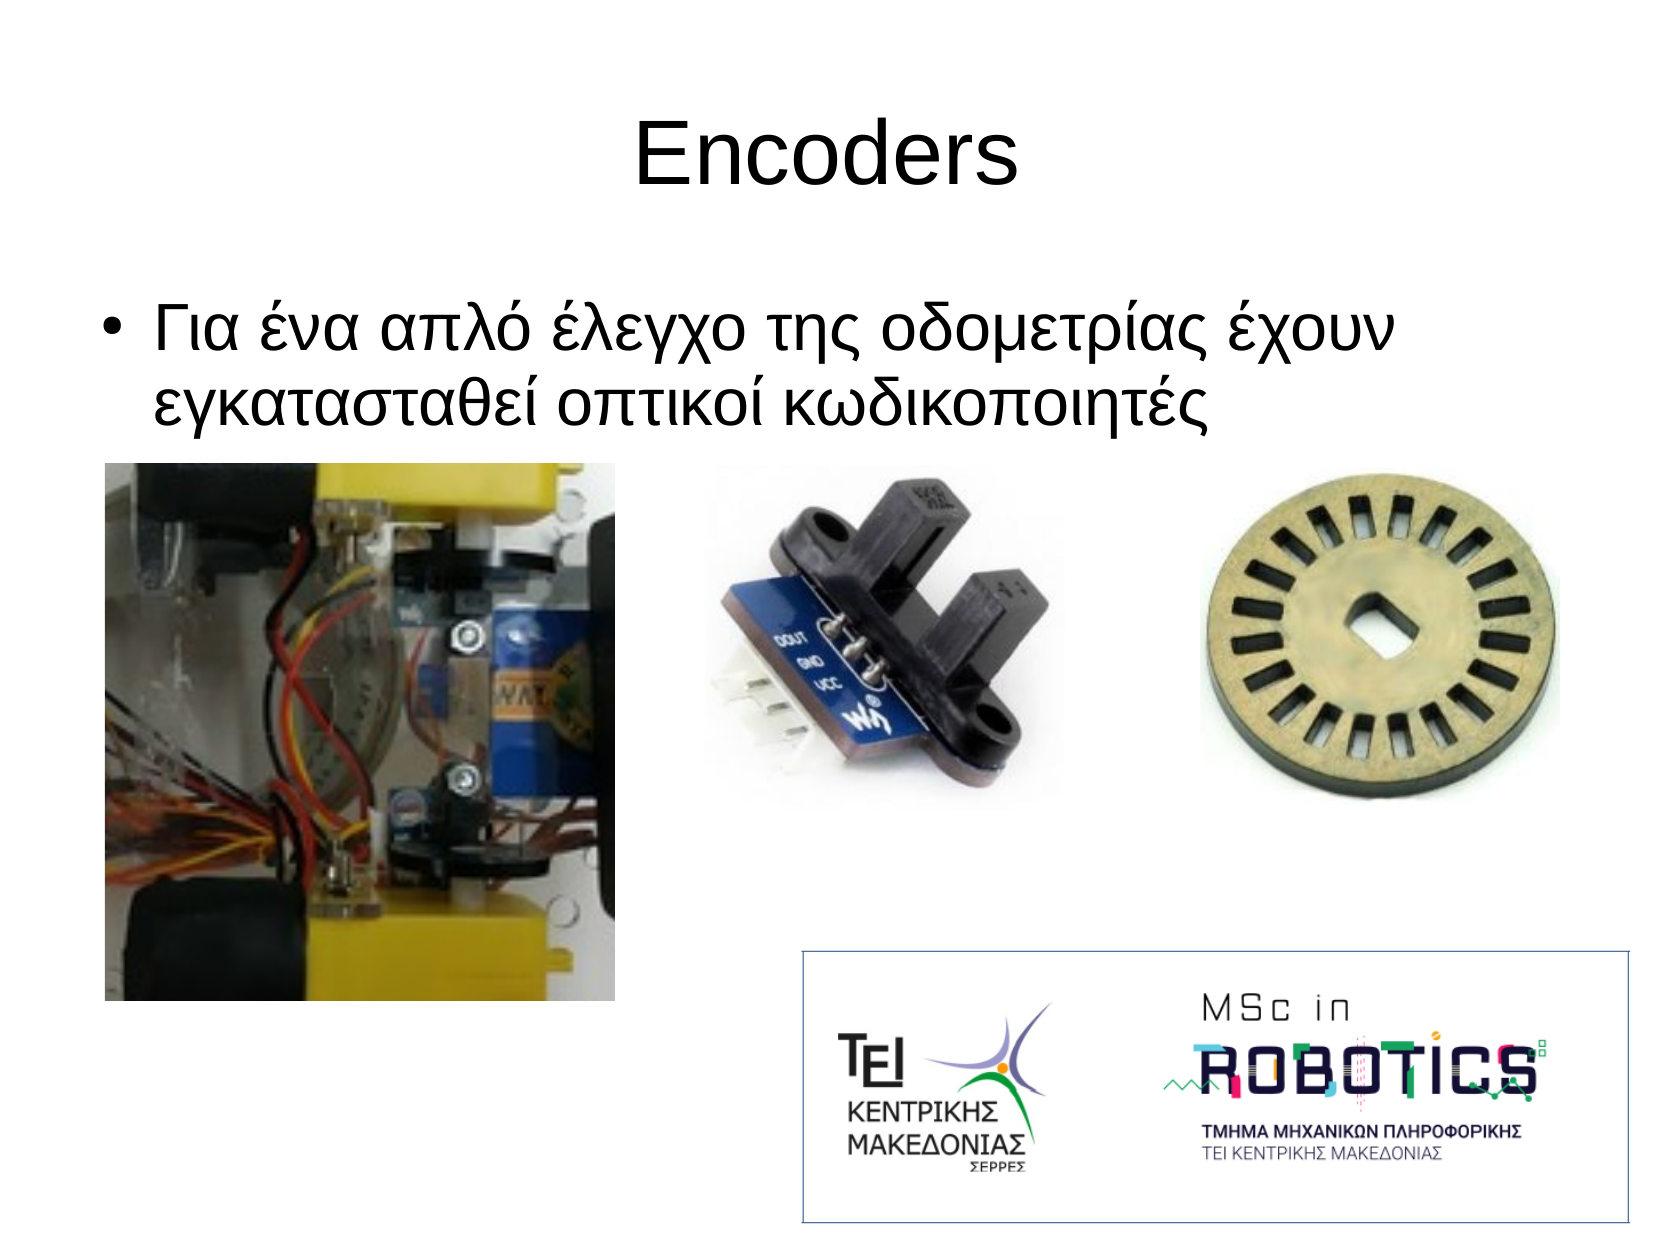

# Encoders
Για ένα απλό έλεγχο της οδομετρίας έχουν εγκατασταθεί οπτικοί κωδικοποιητές